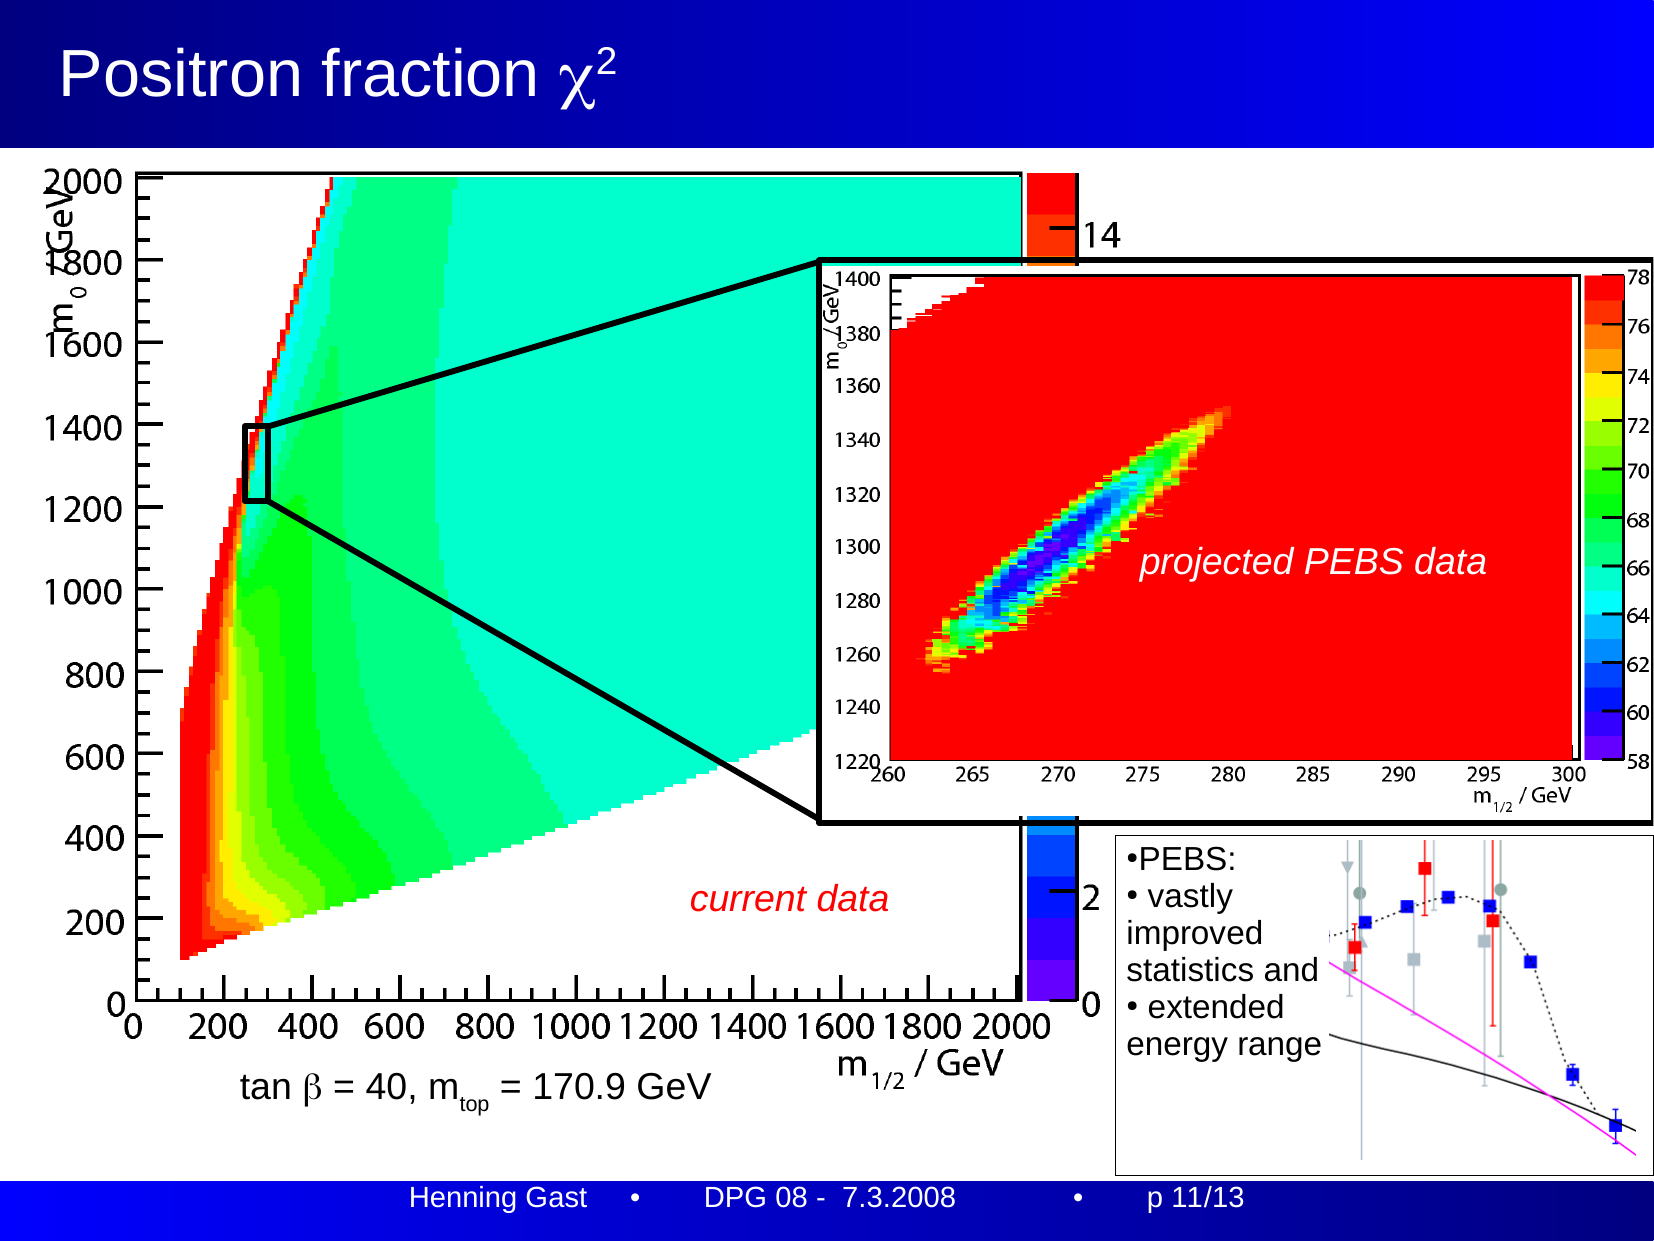

# Positron fraction c2
projected PEBS data
PEBS:
 vastly improved statistics and
 extended energy range
current data
tan b = 40, mtop = 170.9 GeV